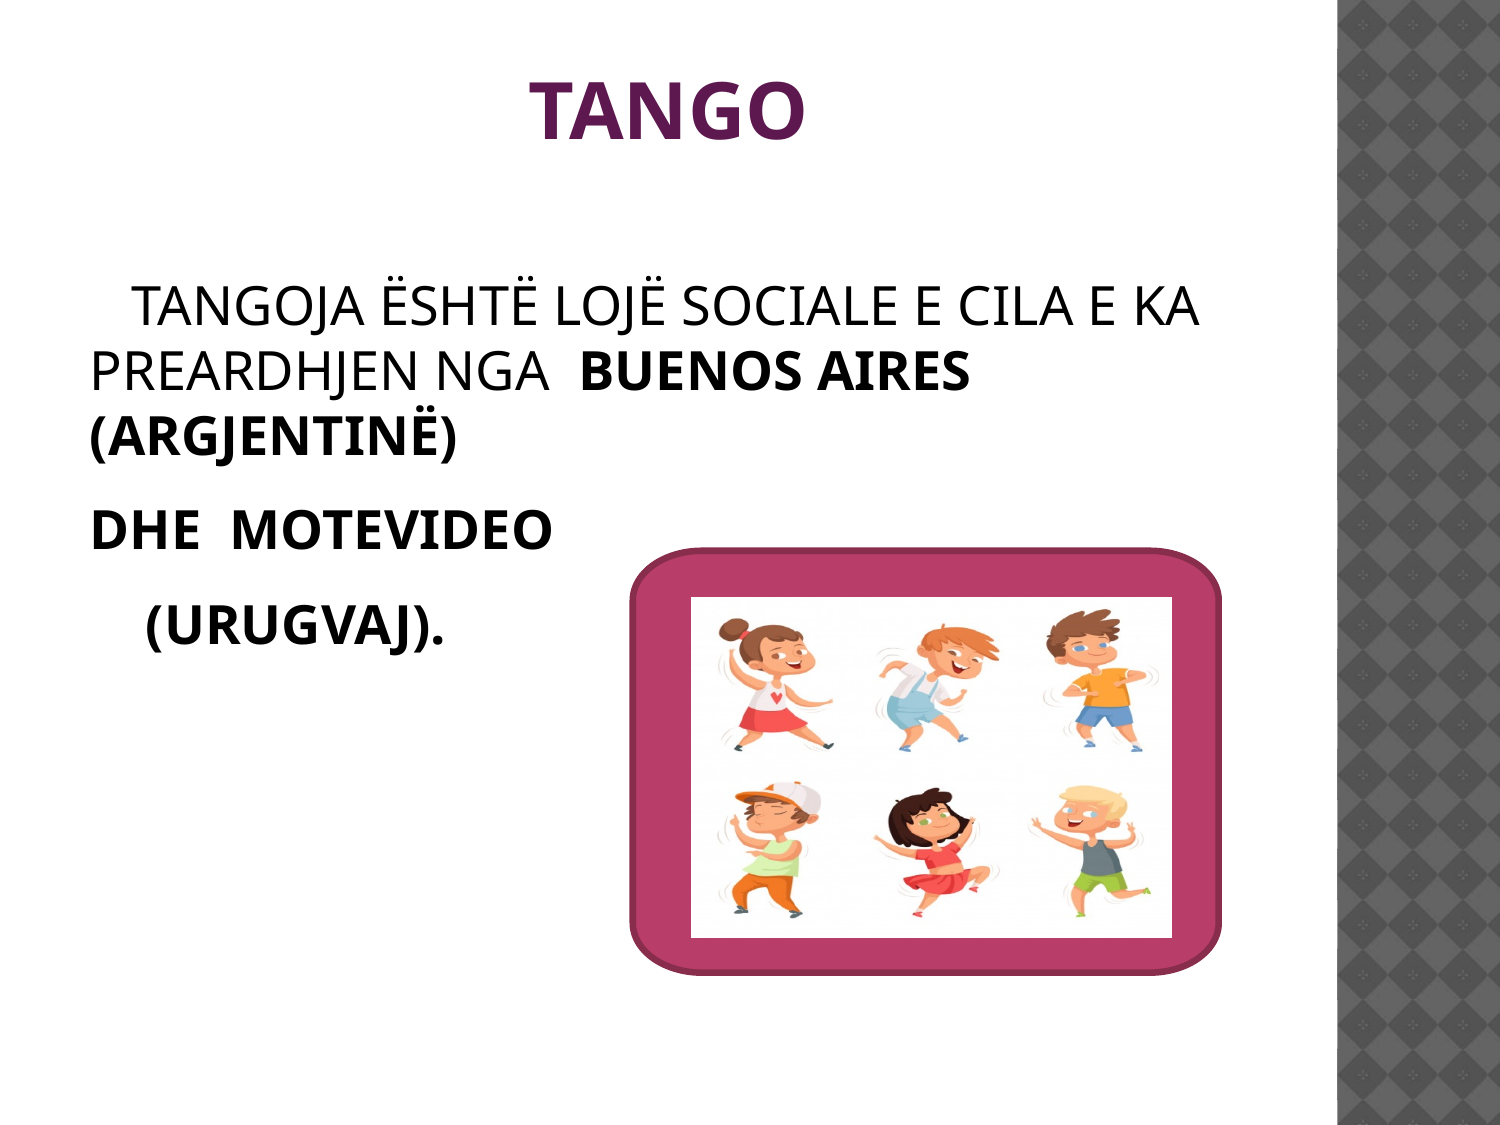

# TANGO
 TANGOJA ËSHTË LOJË SOCIALE E CILA E KA PREARDHJEN NGA BUENOS AIRES (АRGJENTINË)
DHE MOTEVIDEO
 (URUGVAJ).